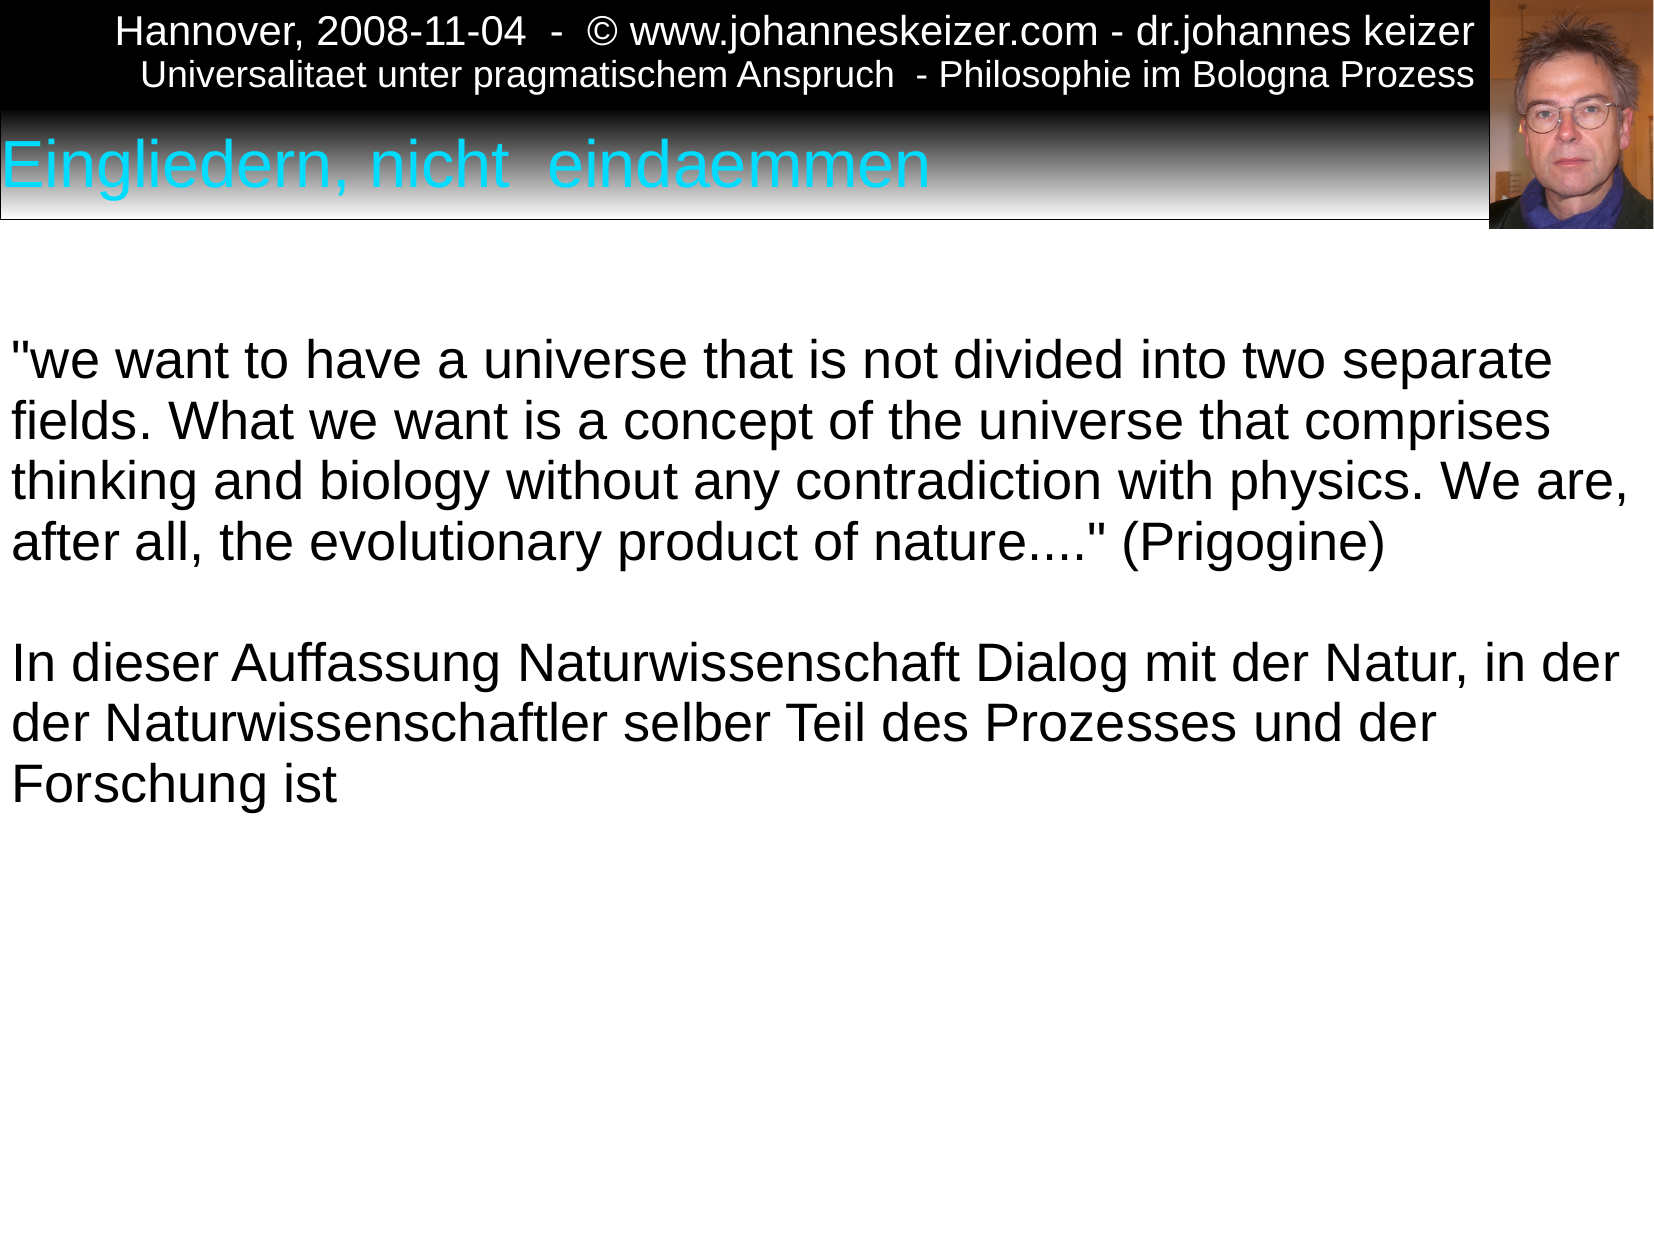

# Eingliedern, nicht eindaemmen
"we want to have a universe that is not divided into two separate fields. What we want is a concept of the universe that comprises thinking and biology without any contradiction with physics. We are, after all, the evolutionary product of nature...." (Prigogine)
In dieser Auffassung Naturwissenschaft Dialog mit der Natur, in der der Naturwissenschaftler selber Teil des Prozesses und der Forschung ist